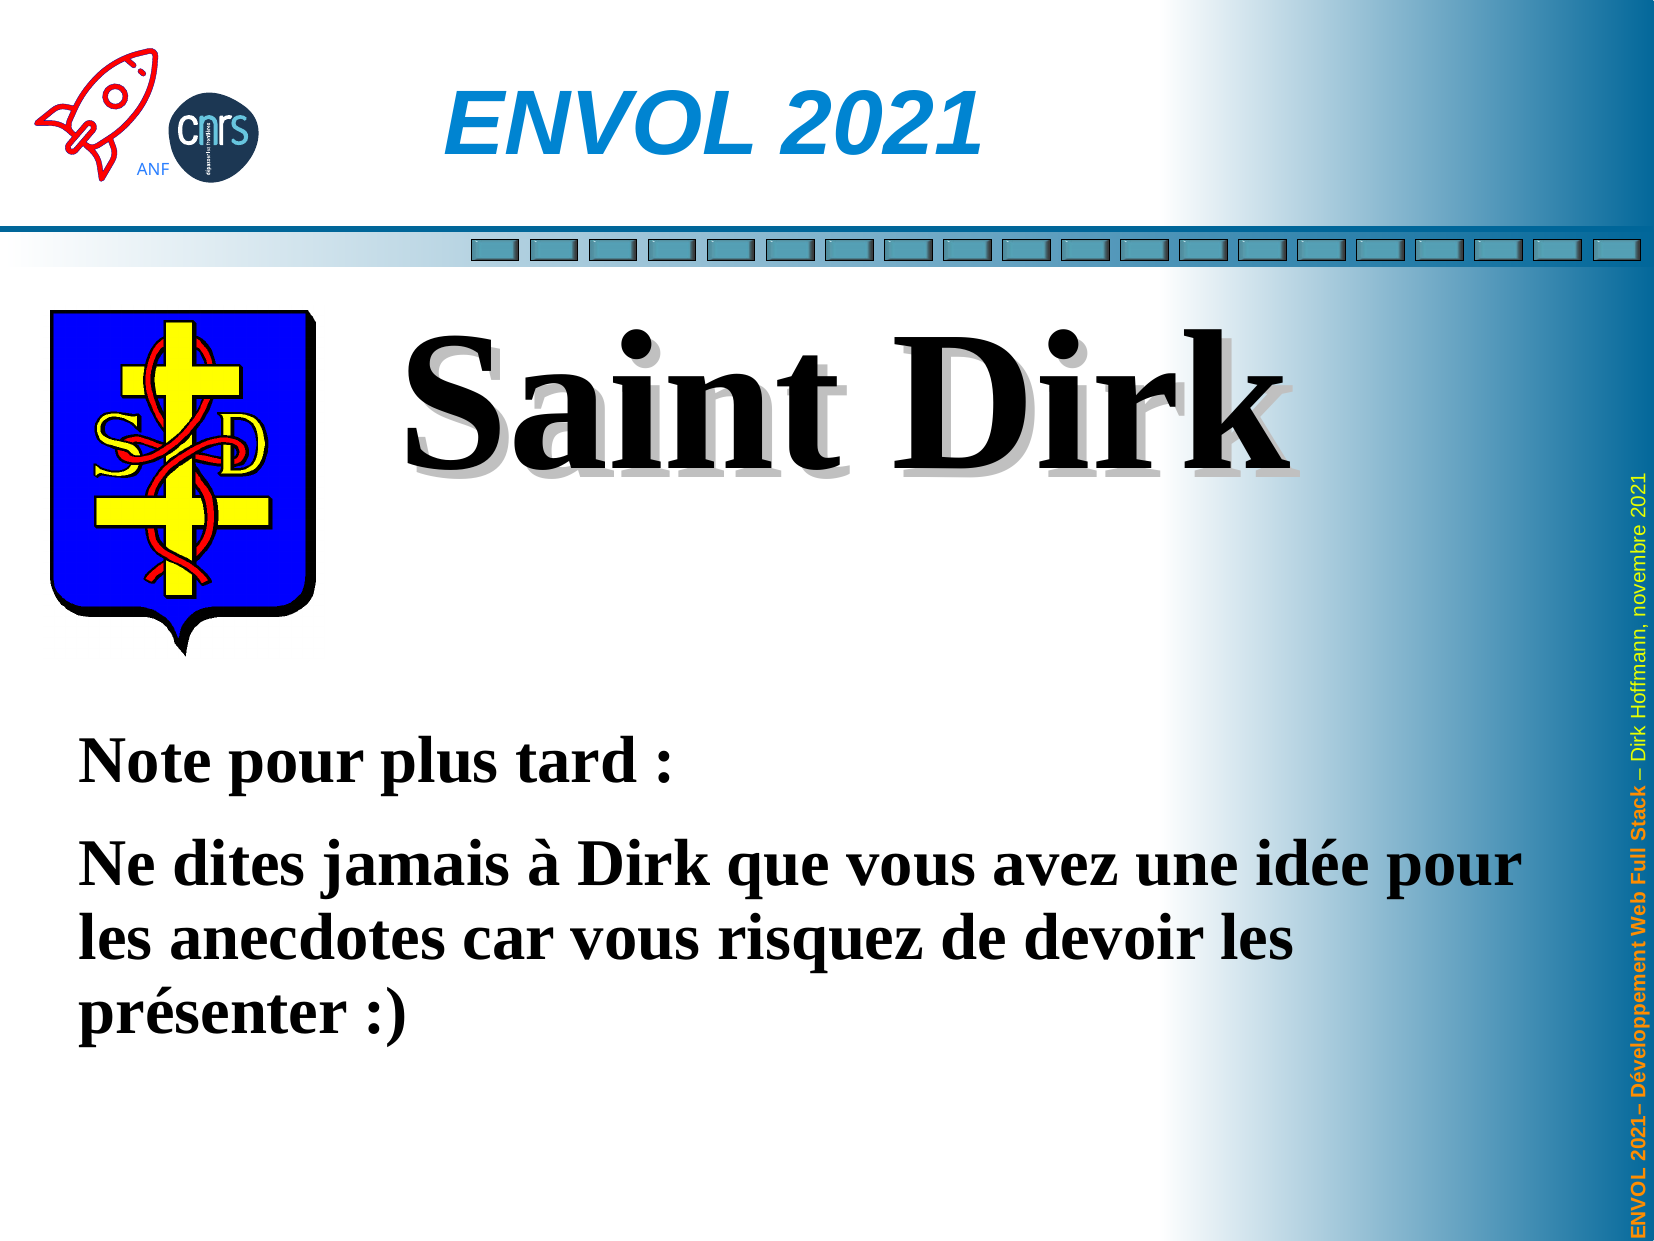

# ENVOL 2021
Saint Dirk
Note pour plus tard :
Ne dites jamais à Dirk que vous avez une idée pour les anecdotes car vous risquez de devoir les présenter :)